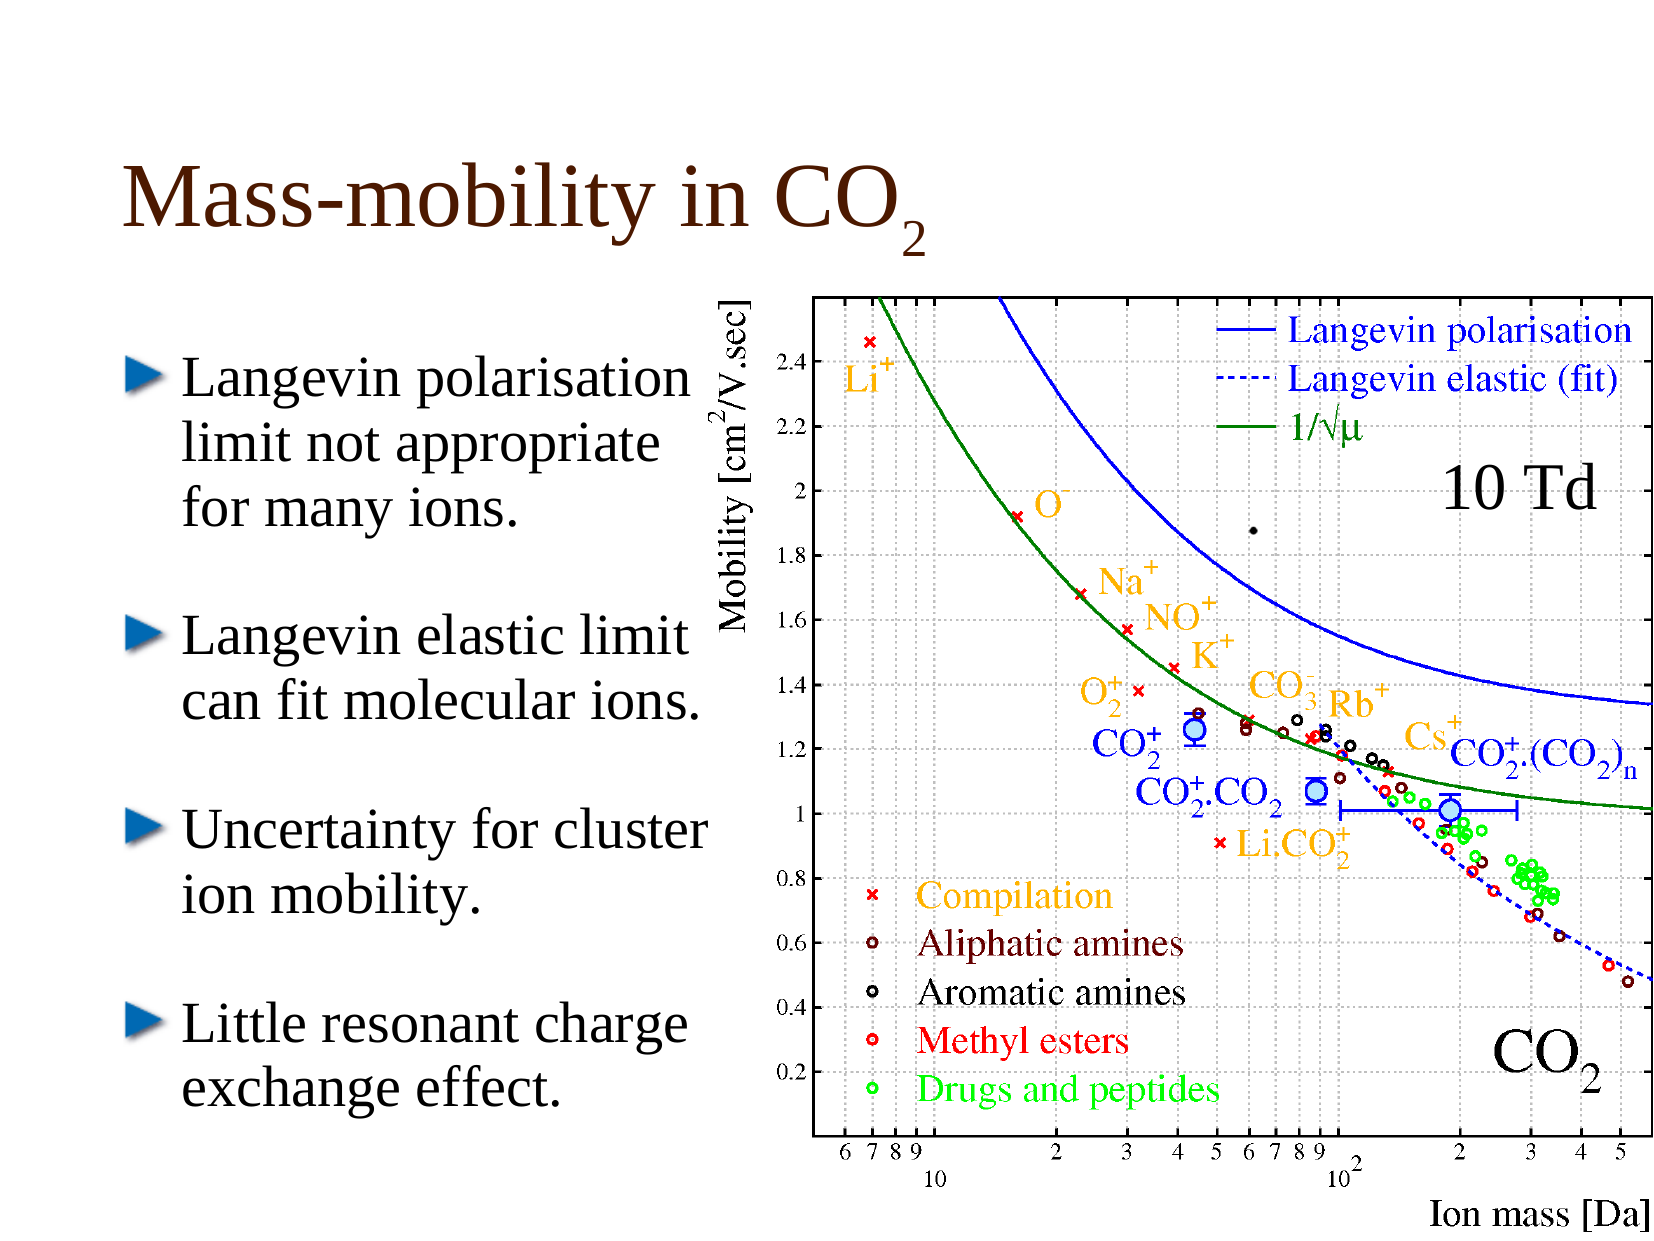

# Mass-mobility in CO2
Langevin polarisation limit not appropriate for many ions.
Langevin elastic limit can fit molecular ions.
Uncertainty for cluster ion mobility.
Little resonant charge exchange effect.
10 Td